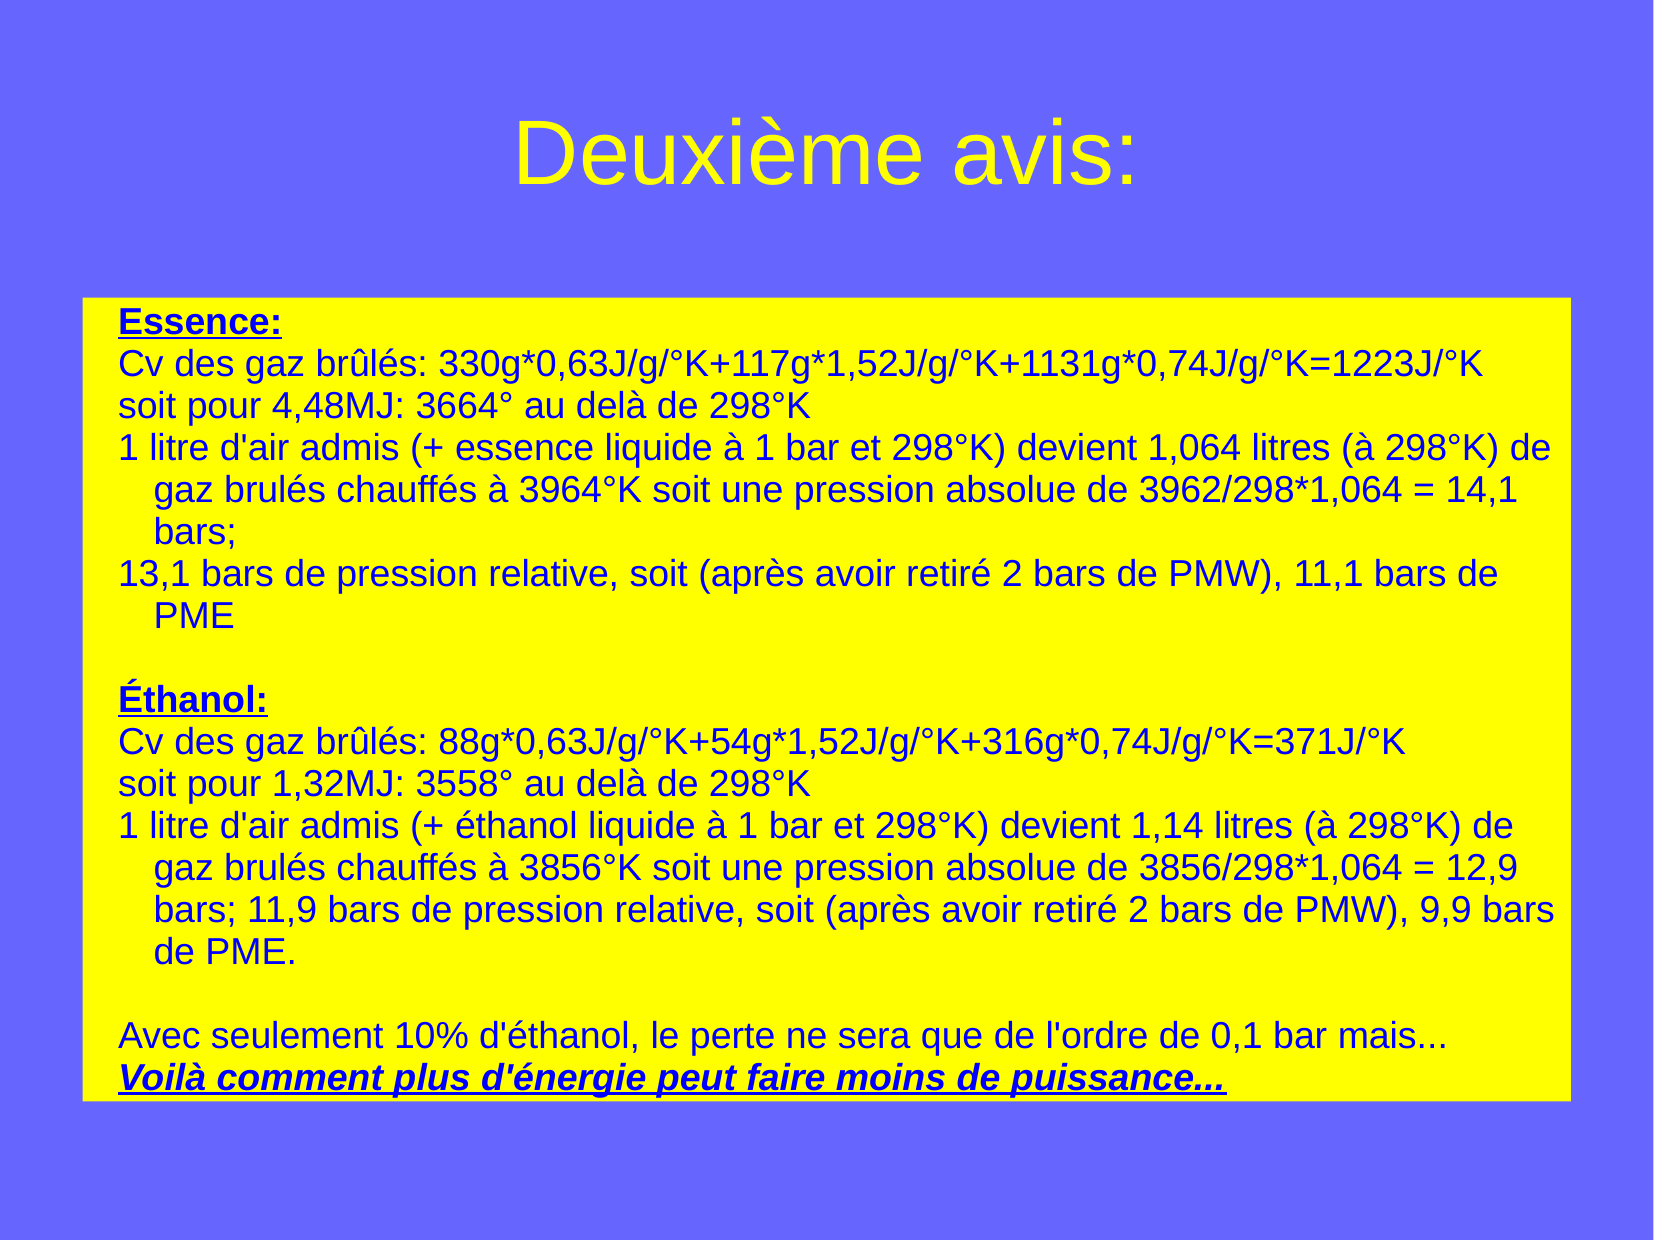

# Deuxième avis:
Essence:
Cv des gaz brûlés: 330g*0,63J/g/°K+117g*1,52J/g/°K+1131g*0,74J/g/°K=1223J/°K
soit pour 4,48MJ: 3664° au delà de 298°K
1 litre d'air admis (+ essence liquide à 1 bar et 298°K) devient 1,064 litres (à 298°K) de gaz brulés chauffés à 3964°K soit une pression absolue de 3962/298*1,064 = 14,1 bars;
13,1 bars de pression relative, soit (après avoir retiré 2 bars de PMW), 11,1 bars de PME
Éthanol:
Cv des gaz brûlés: 88g*0,63J/g/°K+54g*1,52J/g/°K+316g*0,74J/g/°K=371J/°K
soit pour 1,32MJ: 3558° au delà de 298°K
1 litre d'air admis (+ éthanol liquide à 1 bar et 298°K) devient 1,14 litres (à 298°K) de gaz brulés chauffés à 3856°K soit une pression absolue de 3856/298*1,064 = 12,9 bars; 11,9 bars de pression relative, soit (après avoir retiré 2 bars de PMW), 9,9 bars de PME.
Avec seulement 10% d'éthanol, le perte ne sera que de l'ordre de 0,1 bar mais...
Voilà comment plus d'énergie peut faire moins de puissance...